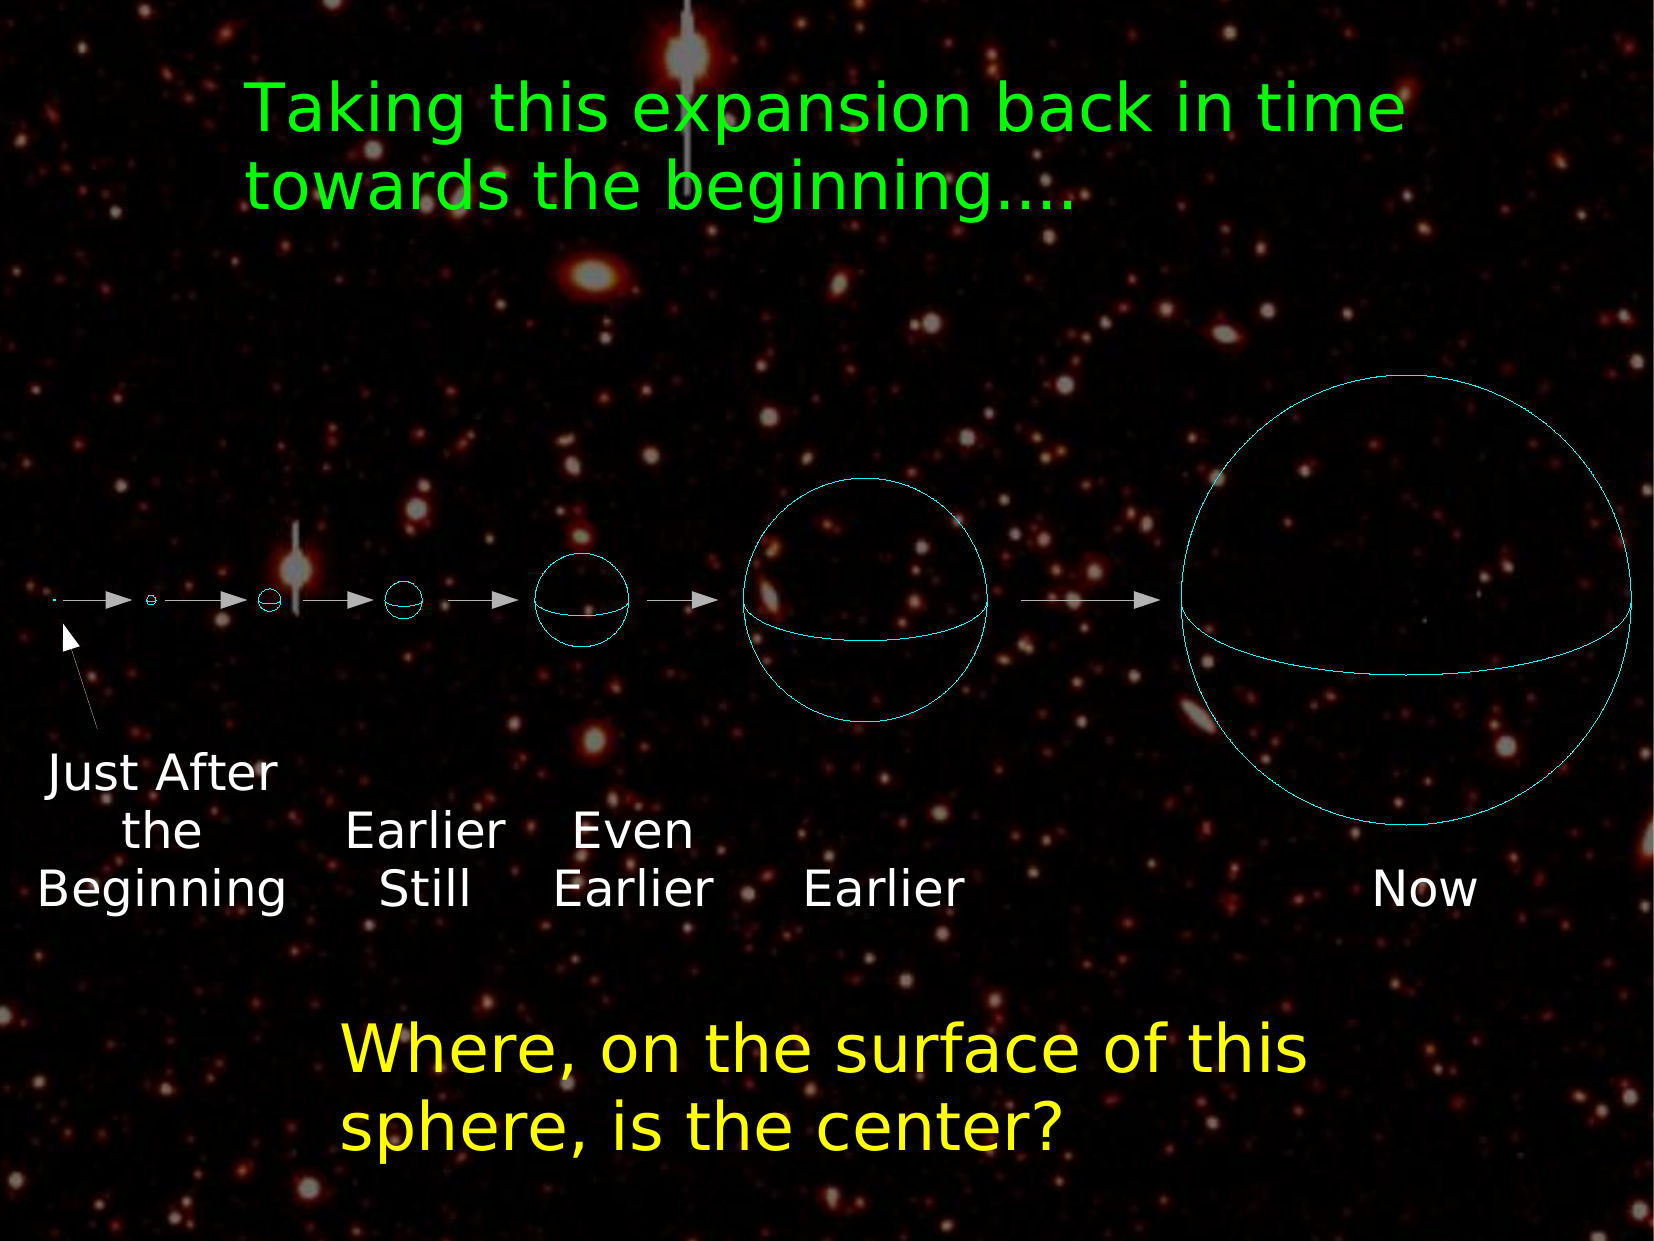

Taking this expansion back in time
towards the beginning....
Earlier
Even
Earlier
Earlier
Still
Just After
the
Beginning
Now
Where, on the surface of this sphere, is the center?